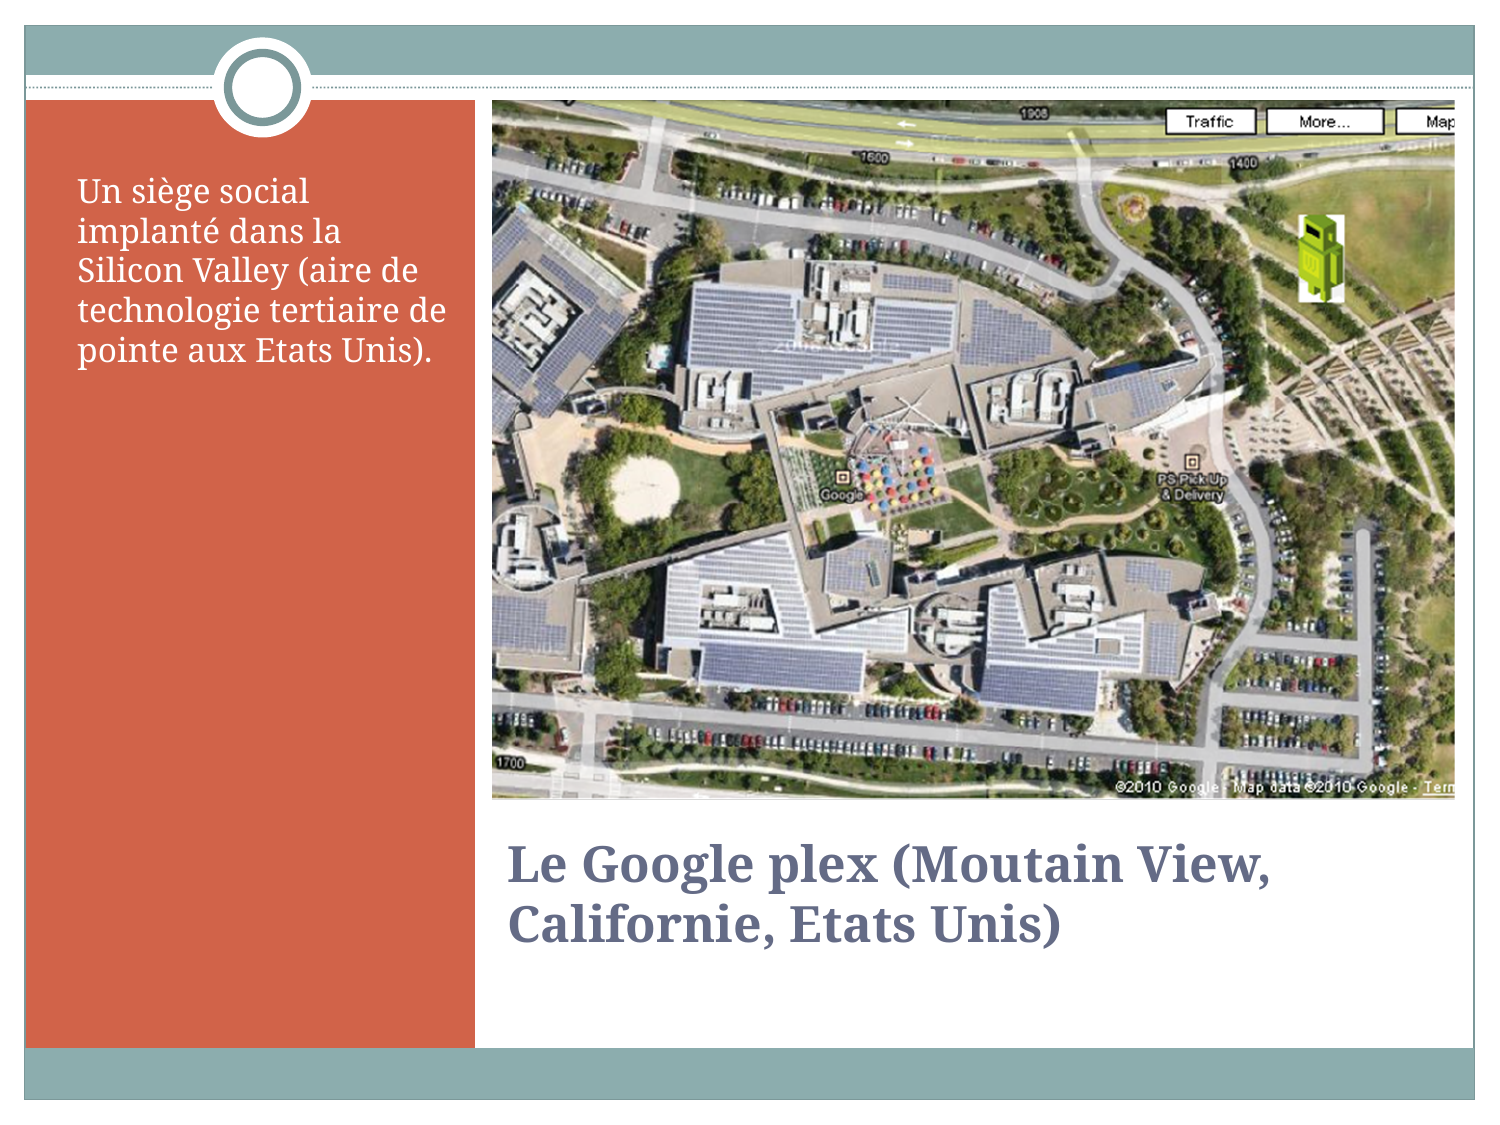

Un siège social implanté dans la Silicon Valley (aire de technologie tertiaire de pointe aux Etats Unis).
# Le Google plex (Moutain View, Californie, Etats Unis)